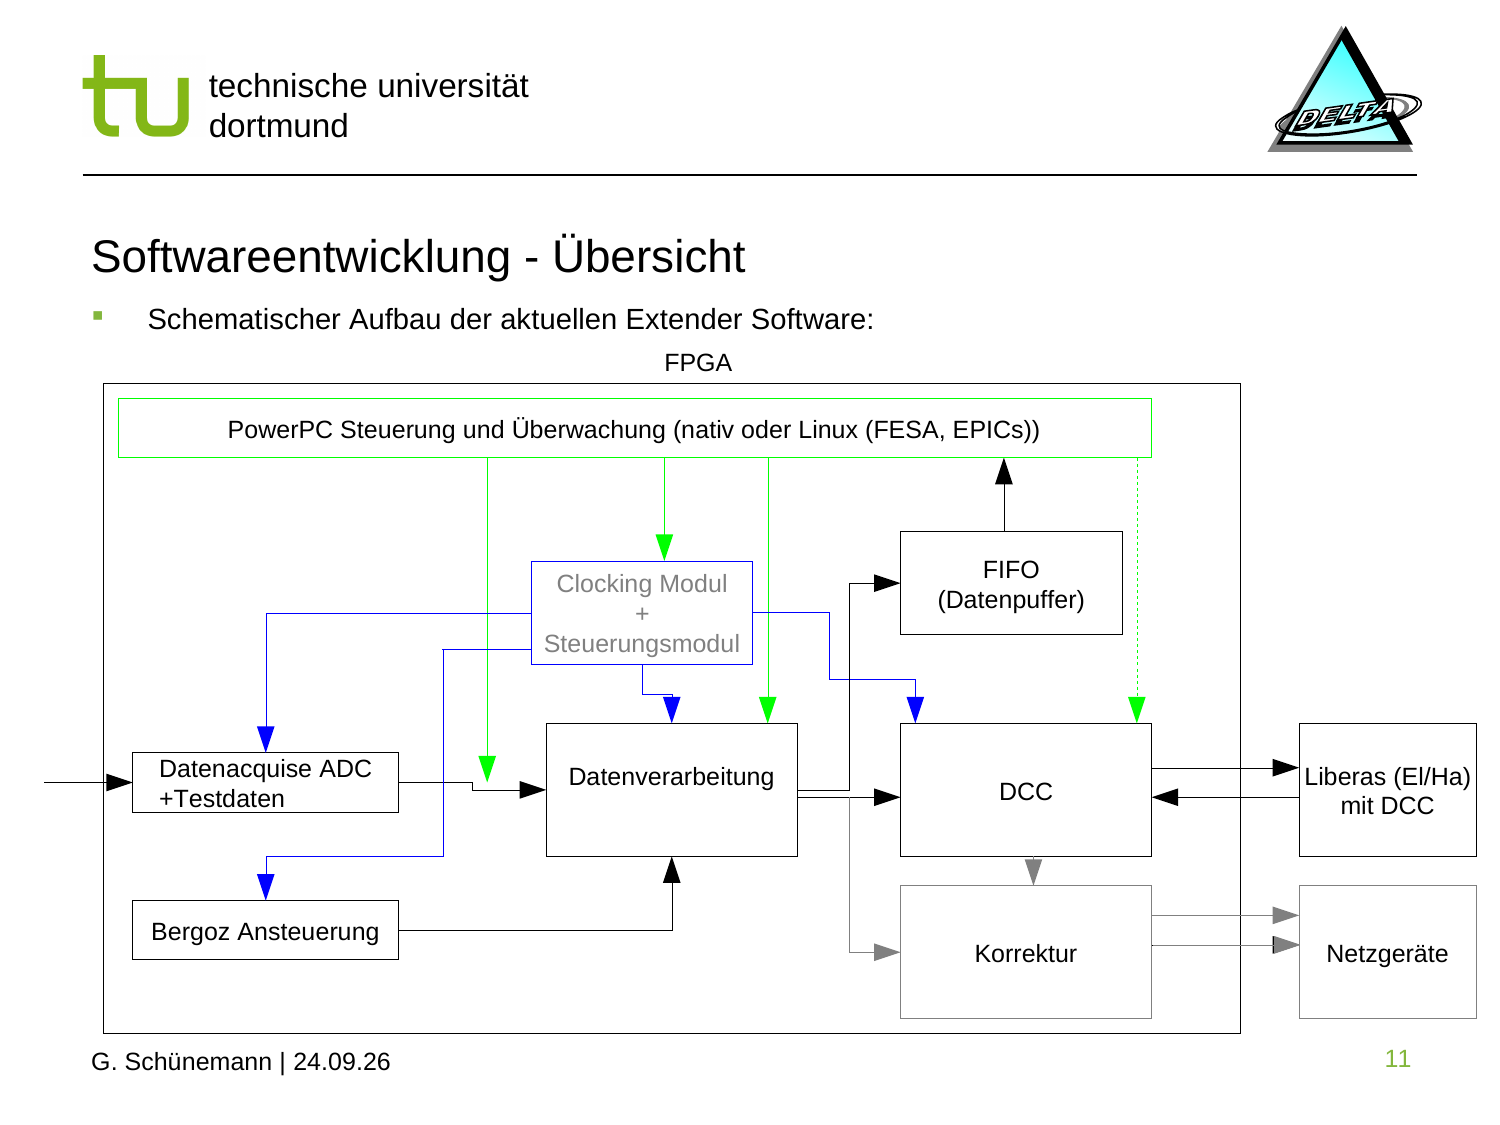

# Softwareentwicklung - Übersicht
Schematischer Aufbau der aktuellen Extender Software:
FPGA
PowerPC Steuerung und Überwachung (nativ oder Linux (FESA, EPICs))
FIFO
(Datenpuffer)
Clocking Modul
+
Steuerungsmodul
Datenverarbeitung
Datenacquise ADC
+Testdaten
DCC
Liberas (El/Ha)
mit DCC
Bergoz Ansteuerung
Korrektur
Netzgeräte